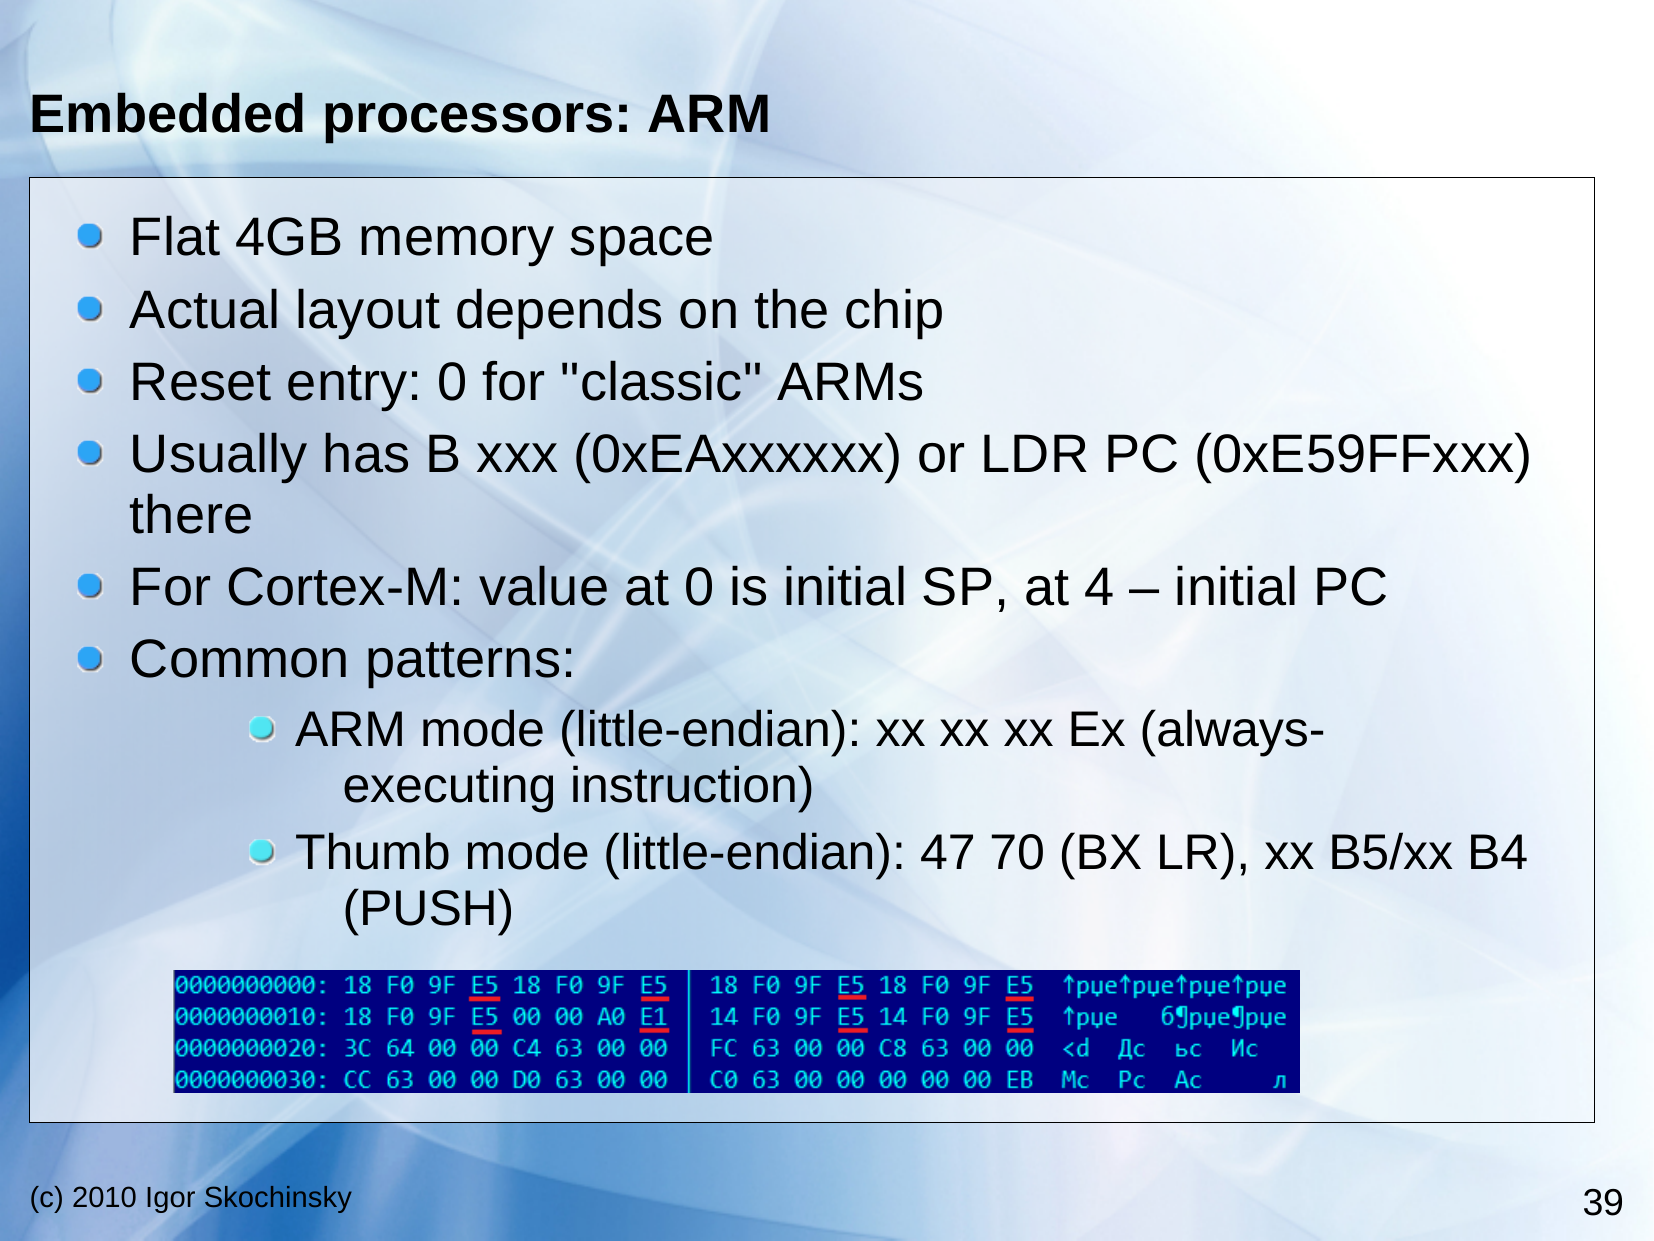

# Embedded processors: ARM
Flat 4GB memory space
Actual layout depends on the chip
Reset entry: 0 for "classic" ARMs
Usually has B xxx (0xEAxxxxxx) or LDR PC (0xE59FFxxx) there
For Cortex-M: value at 0 is initial SP, at 4 – initial PC
Common patterns:
ARM mode (little-endian): xx xx xx Ex (always-executing instruction)
Thumb mode (little-endian): 47 70 (BX LR), xx B5/xx B4 (PUSH)
(c) 2010 Igor Skochinsky
39